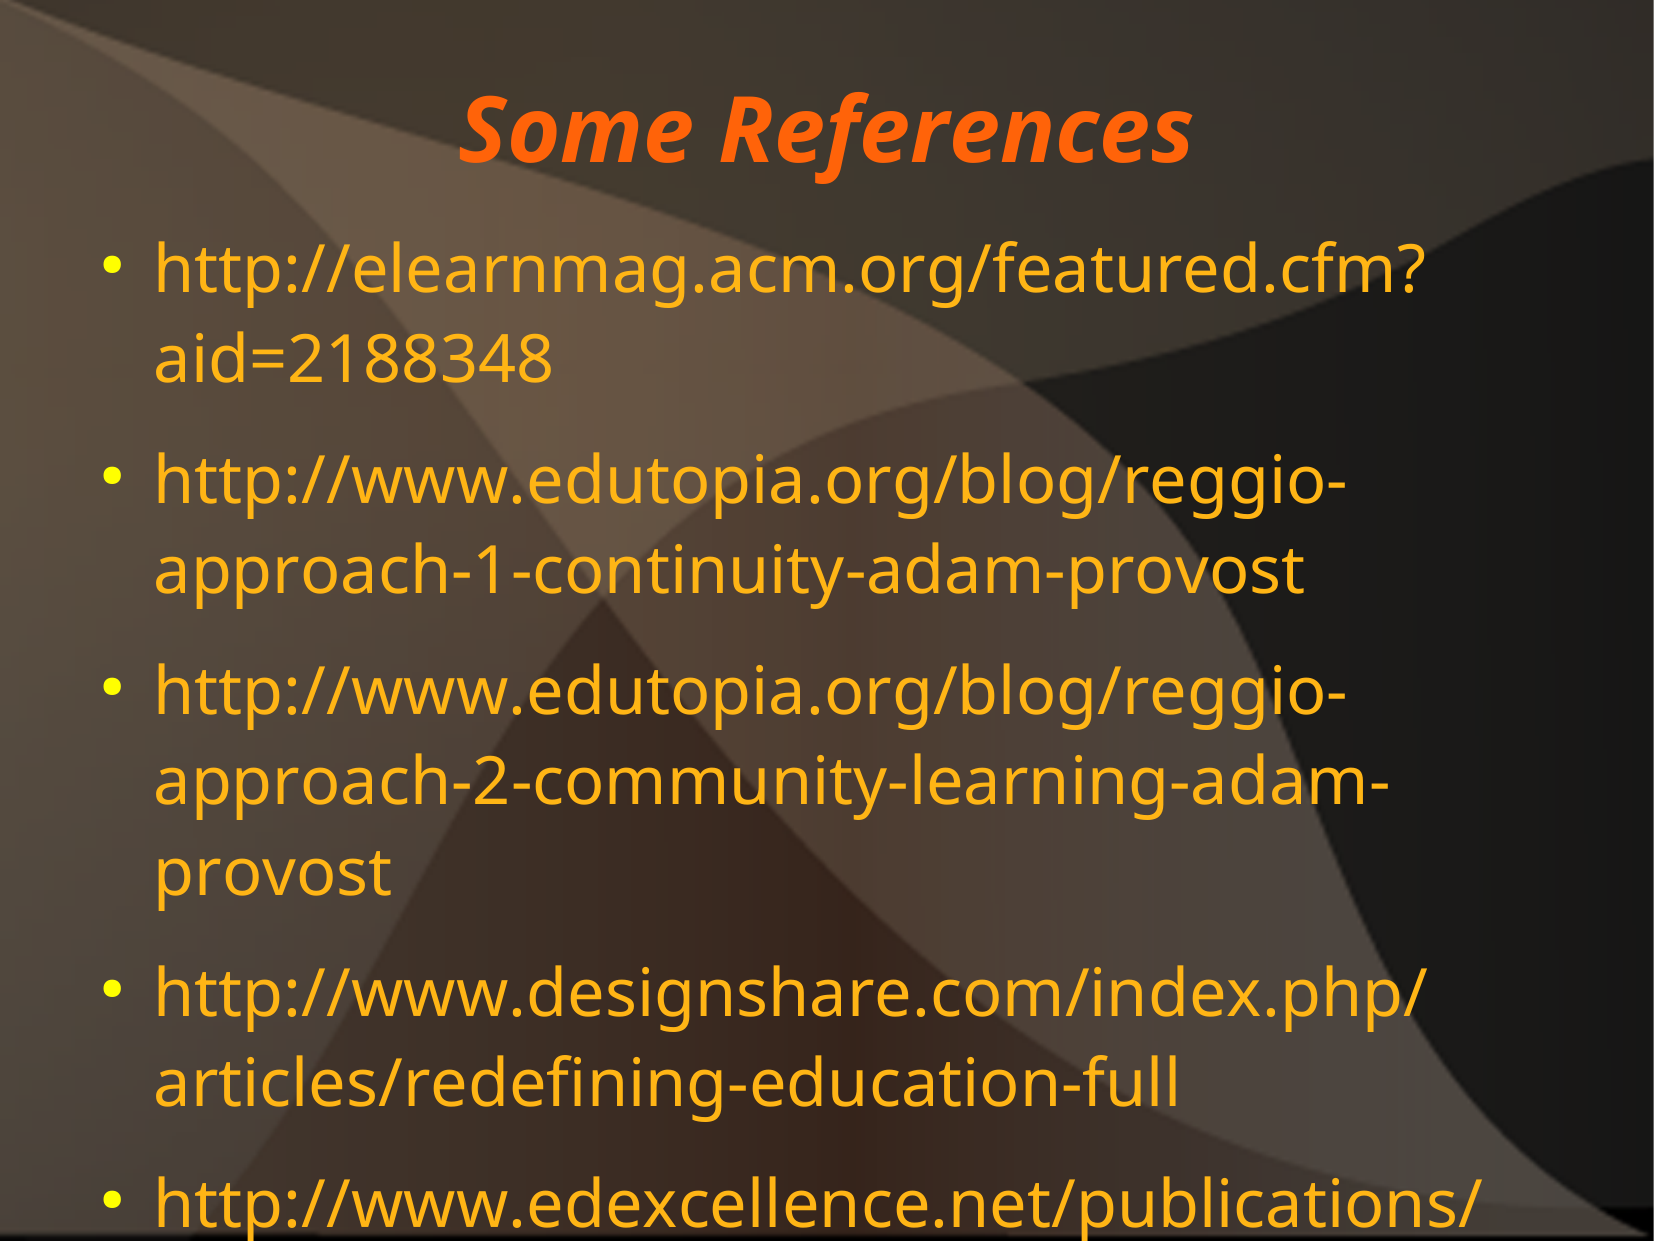

# Some References
http://elearnmag.acm.org/featured.cfm?aid=2188348
http://www.edutopia.org/blog/reggio-approach-1-continuity-adam-provost
http://www.edutopia.org/blog/reggio-approach-2-community-learning-adam-provost
http://www.designshare.com/index.php/articles/redefining-education-full
http://www.edexcellence.net/publications/redefining-the-school-district-in-tennessee.html